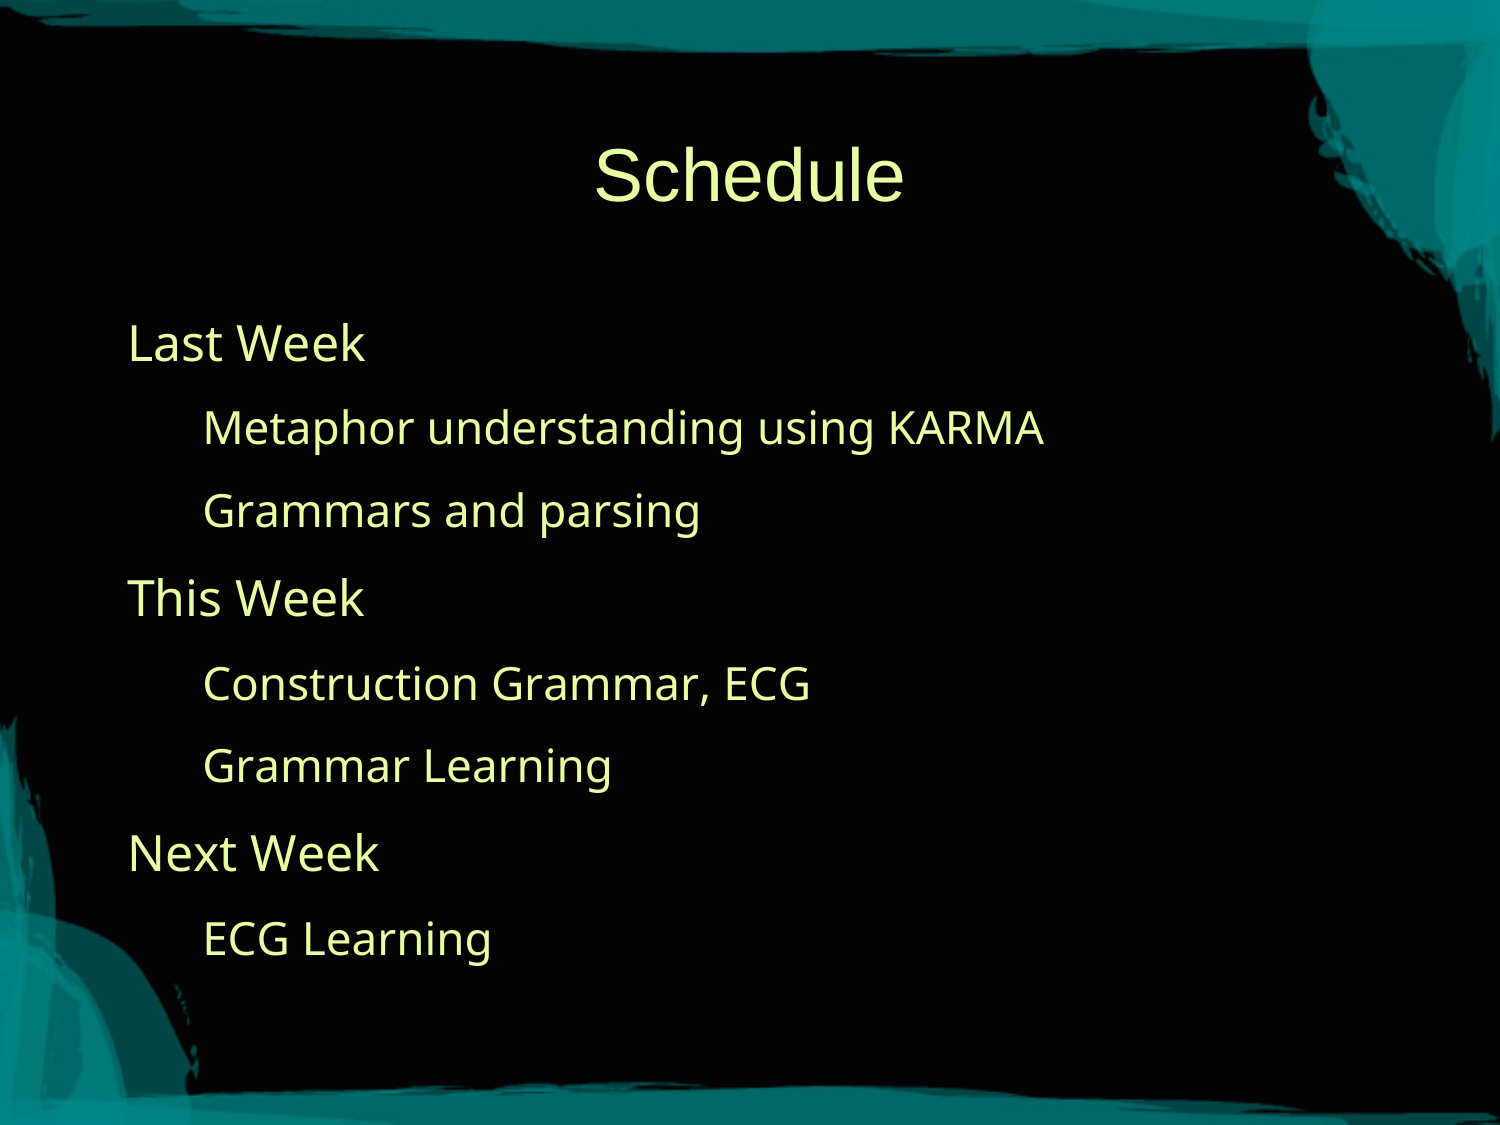

# Schedule
Last Week
Metaphor understanding using KARMA
Grammars and parsing
This Week
Construction Grammar, ECG
Grammar Learning
Next Week
ECG Learning